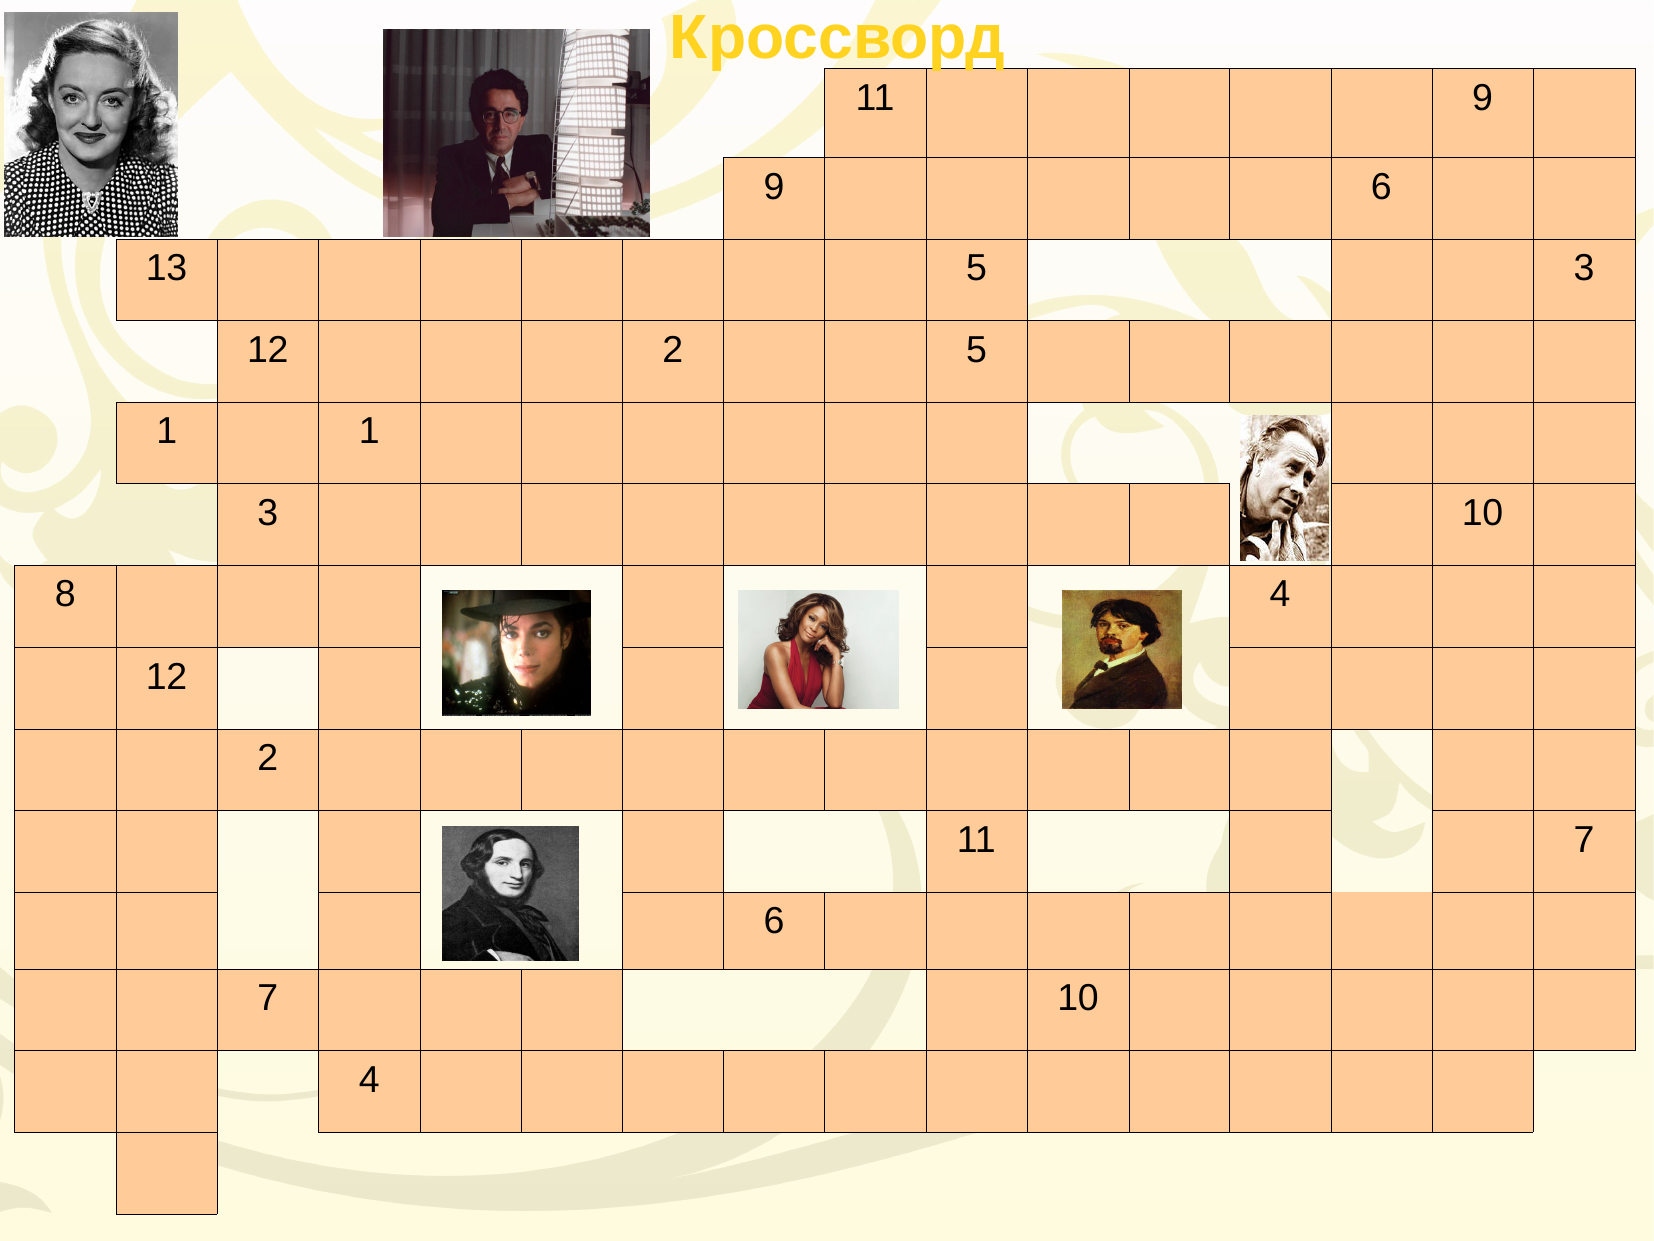

Кроссворд
| | | | | | | | | 11 | | | | | | 9 | |
| --- | --- | --- | --- | --- | --- | --- | --- | --- | --- | --- | --- | --- | --- | --- | --- |
| | | | | | | | 9 | | | | | | 6 | | |
| | 13 | | | | | | | | 5 | | | | | | 3 |
| | | 12 | | | | 2 | | | 5 | | | | | | |
| | 1 | | 1 | | | | | | | | | | | | |
| | | 3 | | | | | | | | | | | | 10 | |
| 8 | | | | | | | | | | | | 4 | | | |
| | 12 | | | | | | | | | | | | | | |
| | | 2 | | | | | | | | | | | | | |
| | | | | | | | | | 11 | | | | | | 7 |
| | | | | | | | 6 | | | | | | | | |
| | | 7 | | | | | | | | 10 | | | | | |
| | | | 4 | | | | | | | | | | | | |
| | | | | | | | | | | | | | | | |